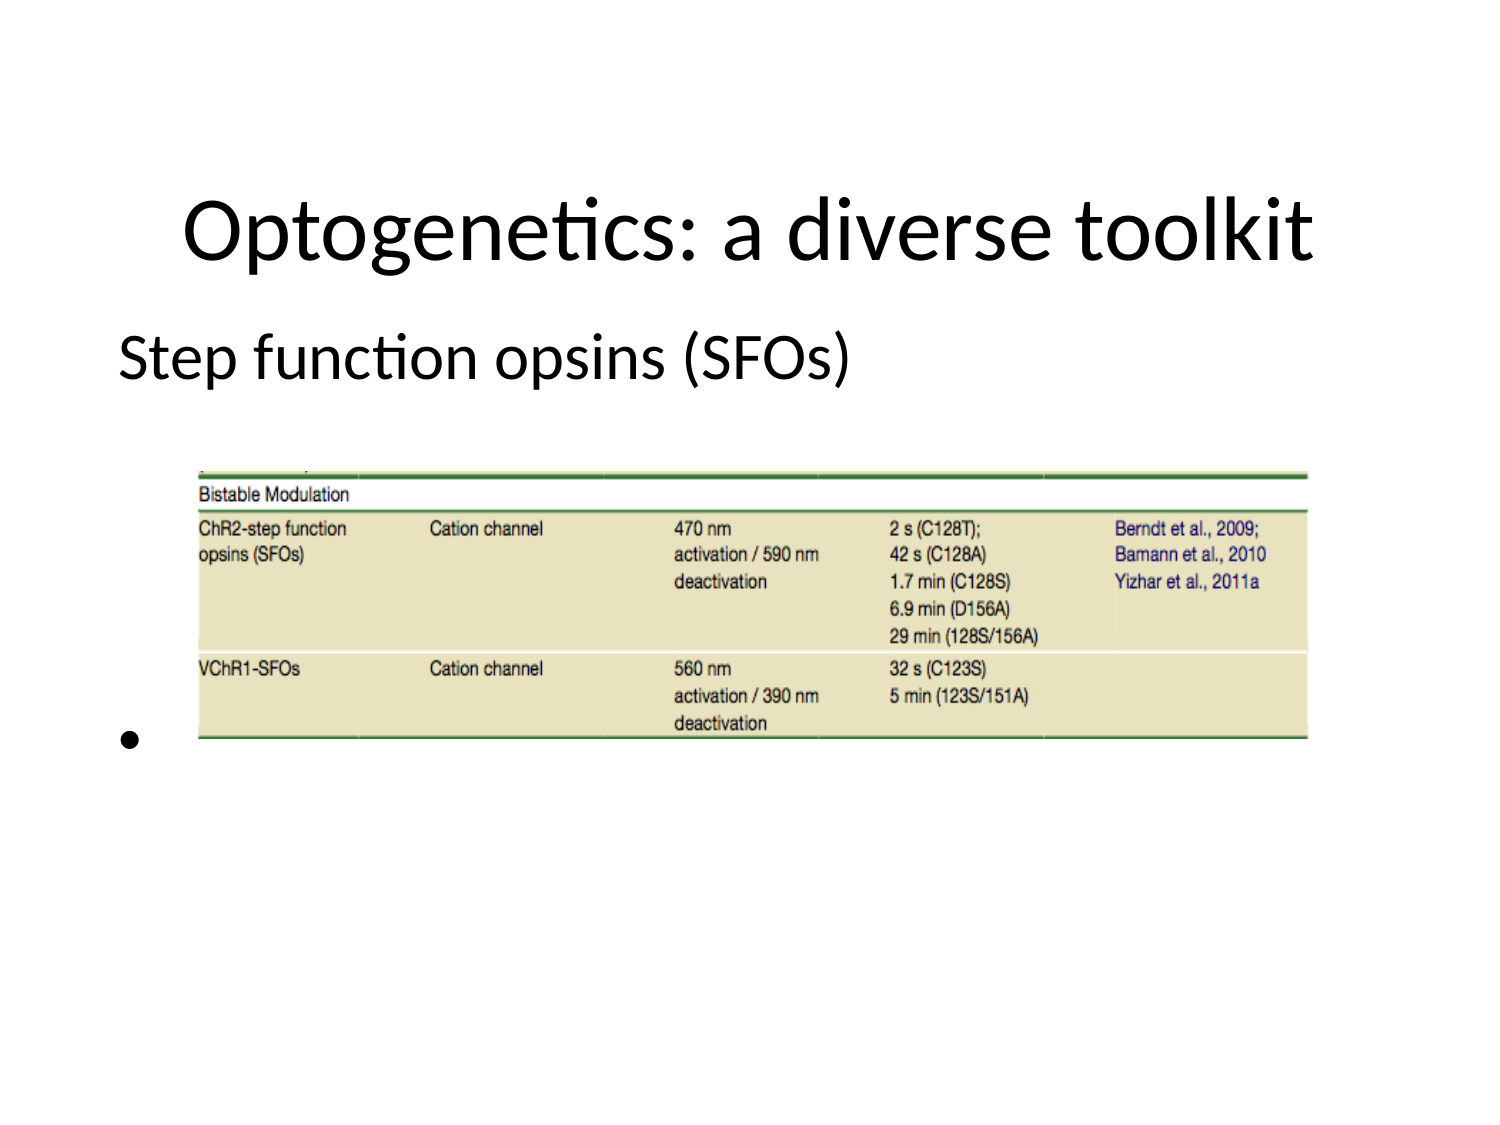

# Optogenetics: a diverse toolkit
Step function opsins (SFOs)